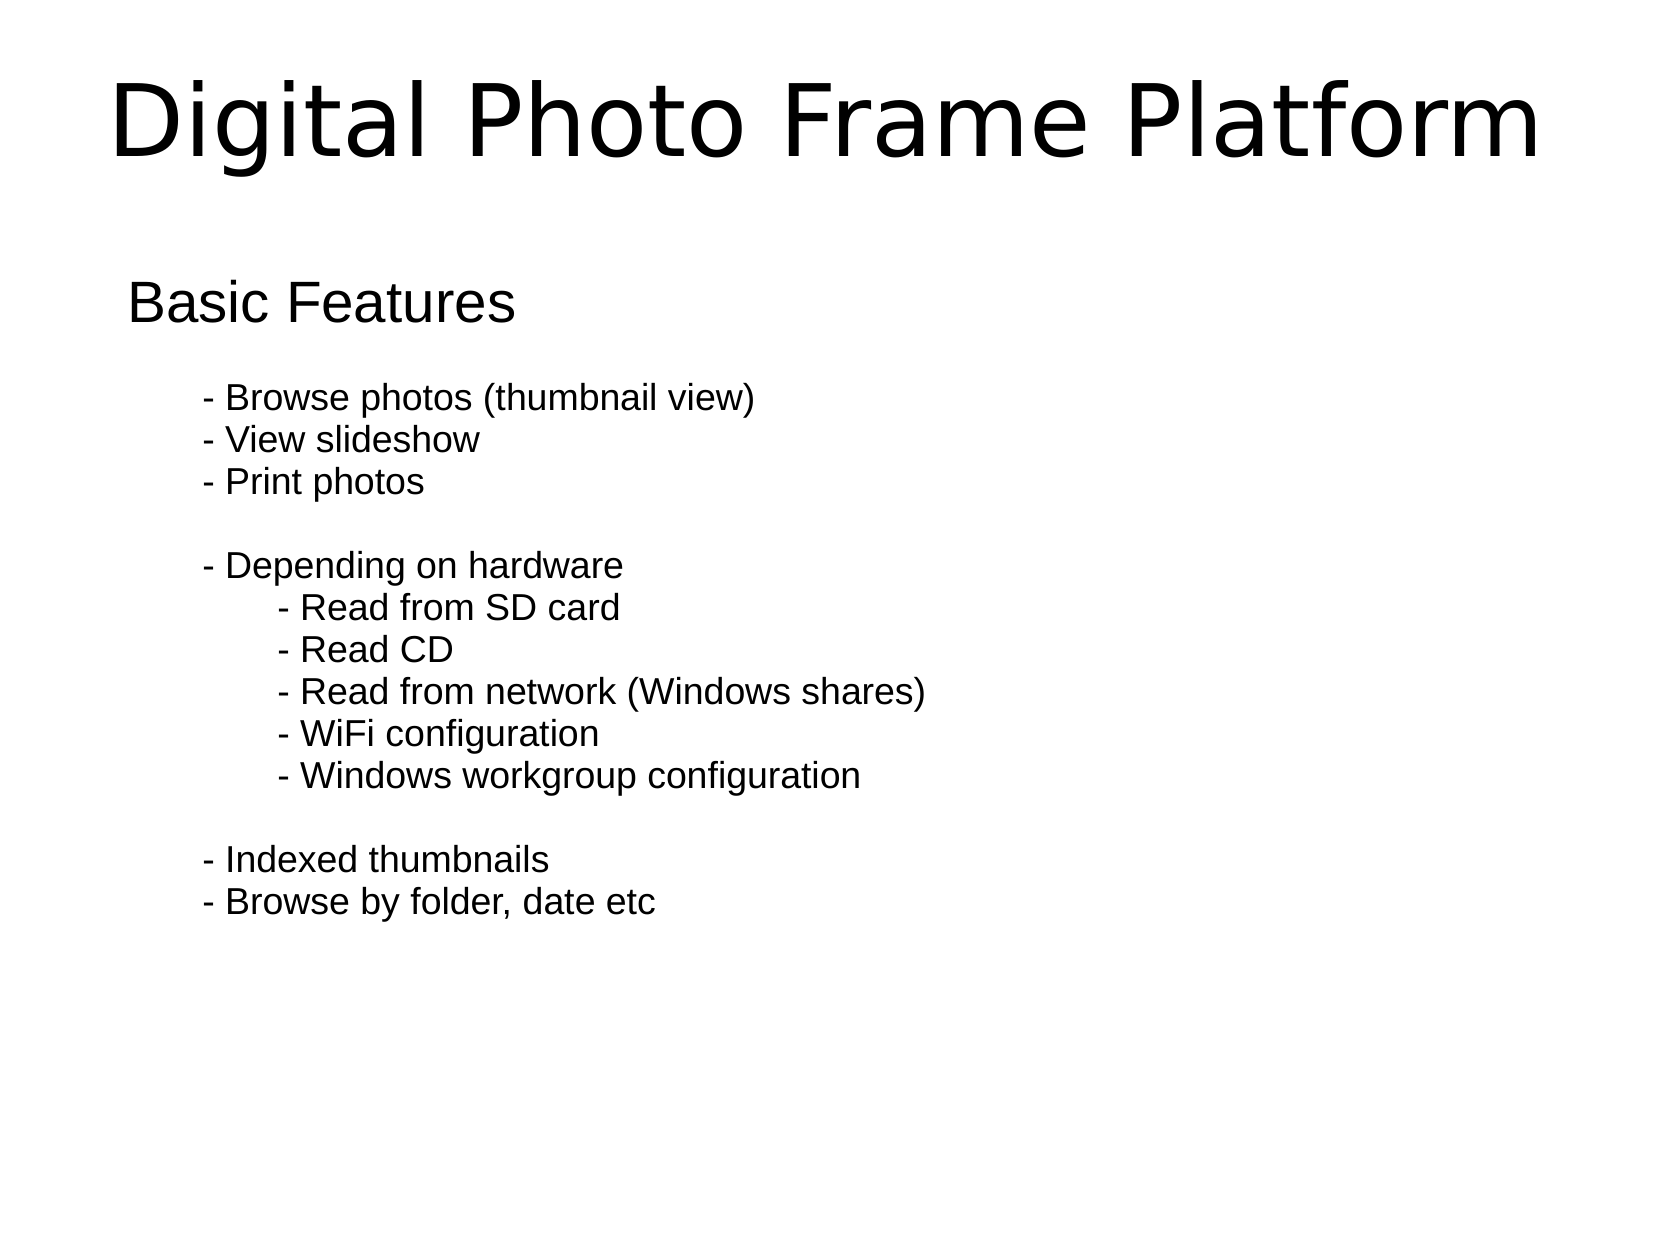

Digital Photo Frame Platform
Basic Features
	- Browse photos (thumbnail view)
	- View slideshow
	- Print photos
	- Depending on hardware
		- Read from SD card
		- Read CD
		- Read from network (Windows shares)
		- WiFi configuration
		- Windows workgroup configuration
	- Indexed thumbnails
	- Browse by folder, date etc